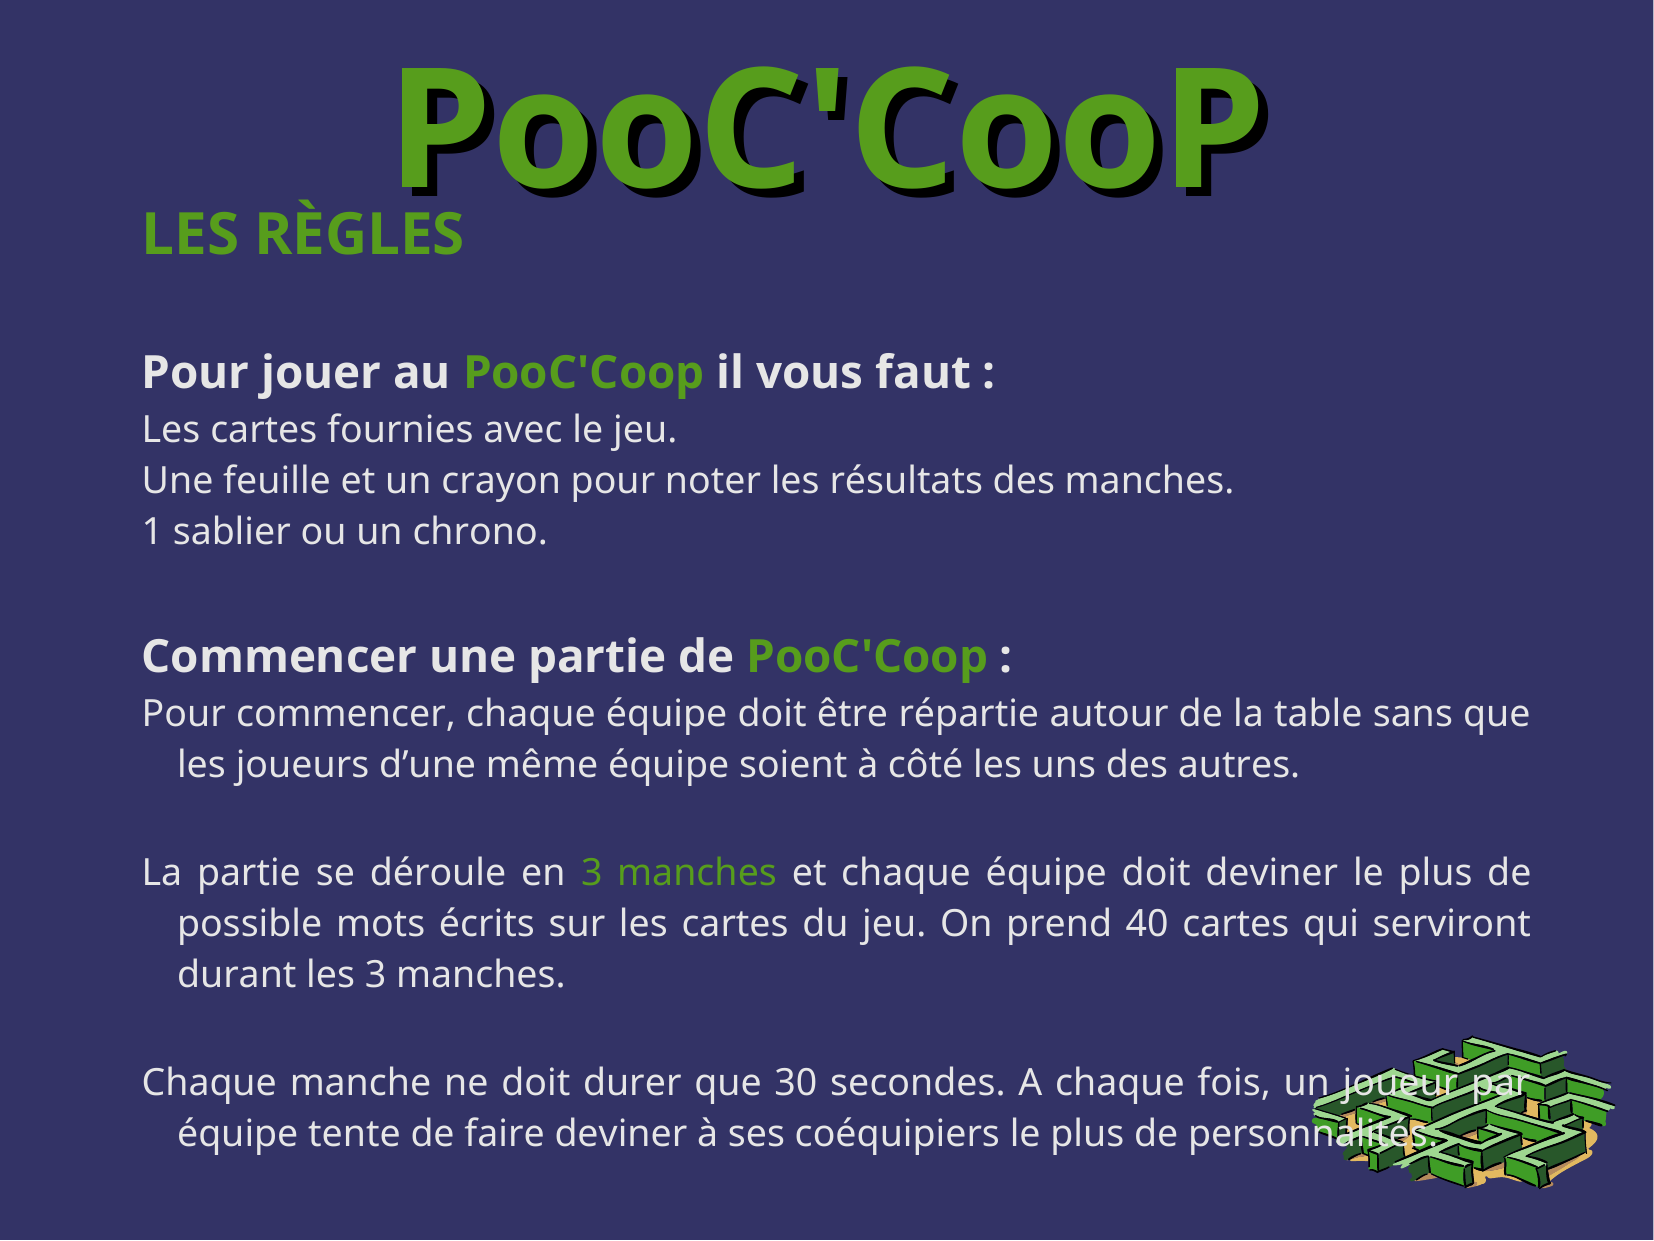

# PooC'CooP
LES RÈGLES
Pour jouer au PooC'Coop il vous faut :
Les cartes fournies avec le jeu.
Une feuille et un crayon pour noter les résultats des manches.
1 sablier ou un chrono.
Commencer une partie de PooC'Coop :
Pour commencer, chaque équipe doit être répartie autour de la table sans que les joueurs d’une même équipe soient à côté les uns des autres.
La partie se déroule en 3 manches et chaque équipe doit deviner le plus de possible mots écrits sur les cartes du jeu. On prend 40 cartes qui serviront durant les 3 manches.
Chaque manche ne doit durer que 30 secondes. A chaque fois, un joueur par équipe tente de faire deviner à ses coéquipiers le plus de personnalités.